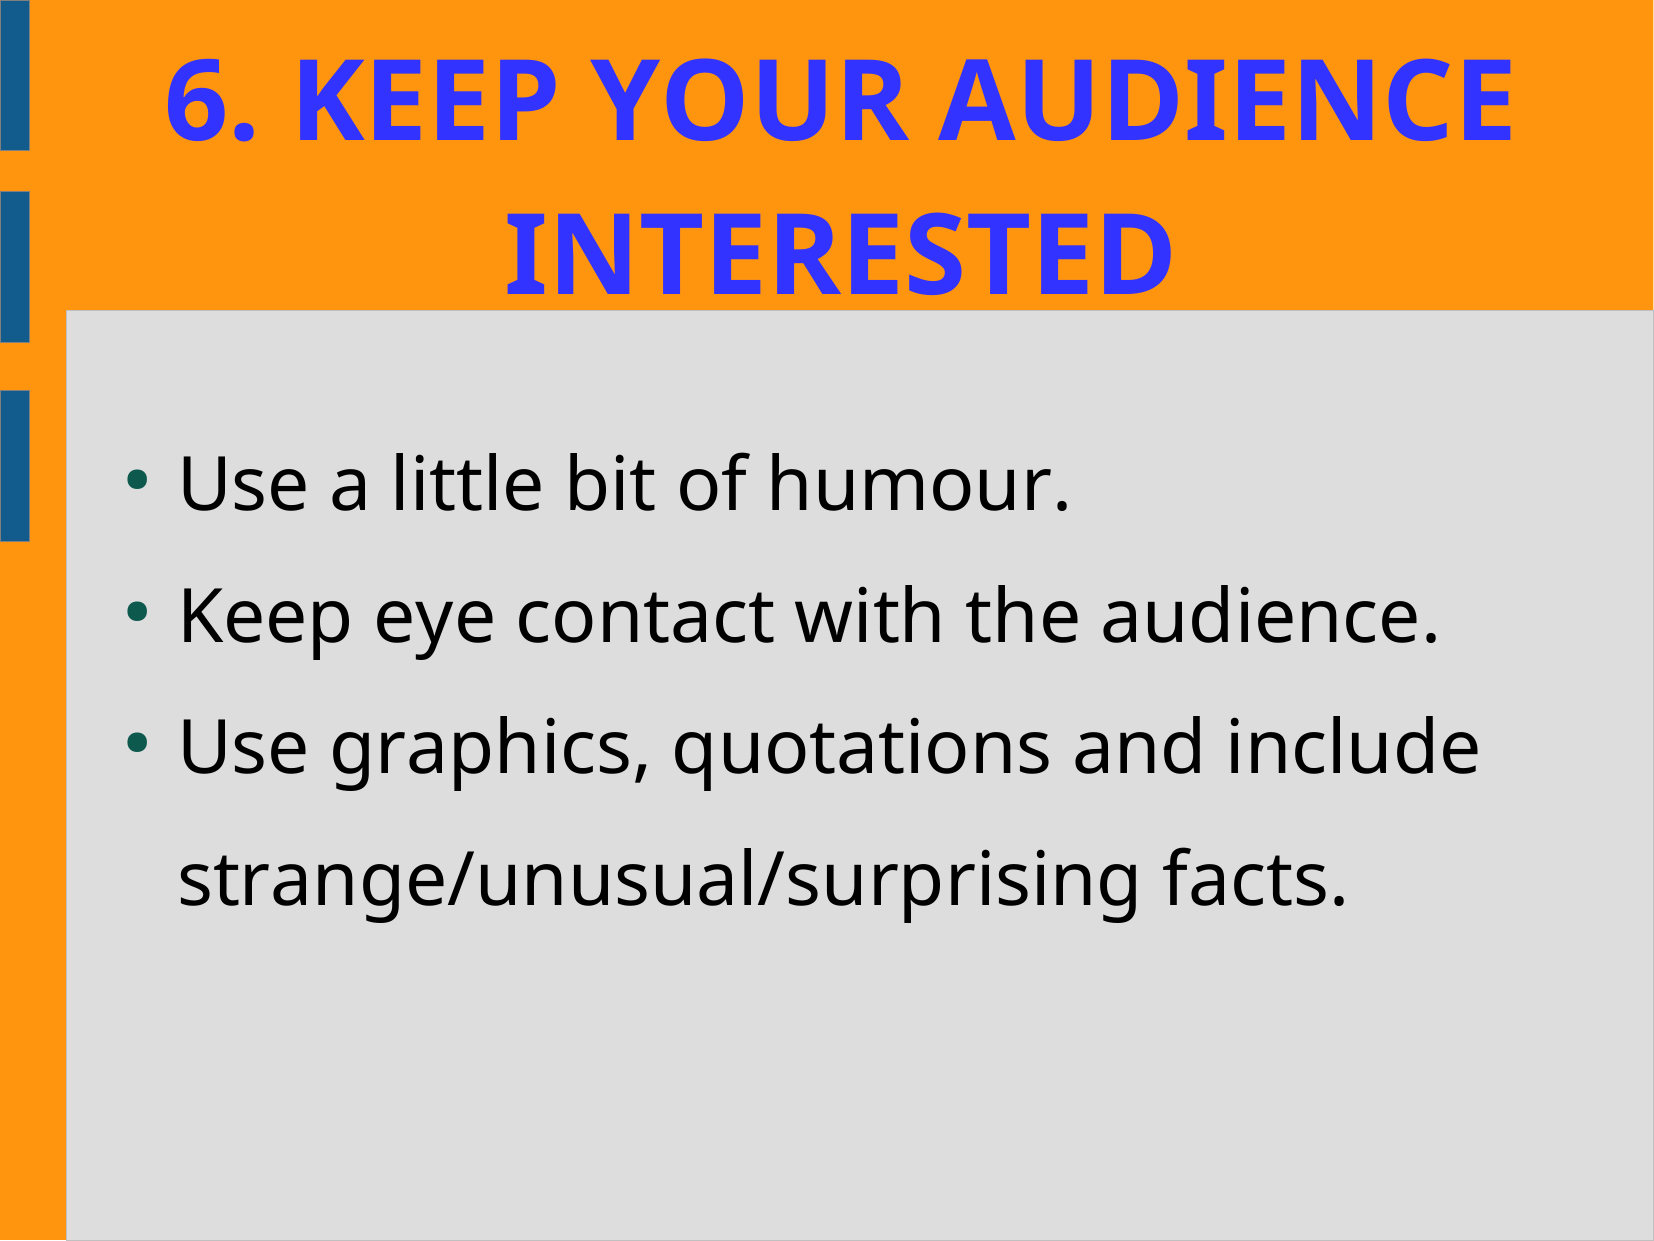

# 6. KEEP YOUR AUDIENCE INTERESTED
Use a little bit of humour.
Keep eye contact with the audience.
Use graphics, quotations and include
strange/unusual/surprising facts.